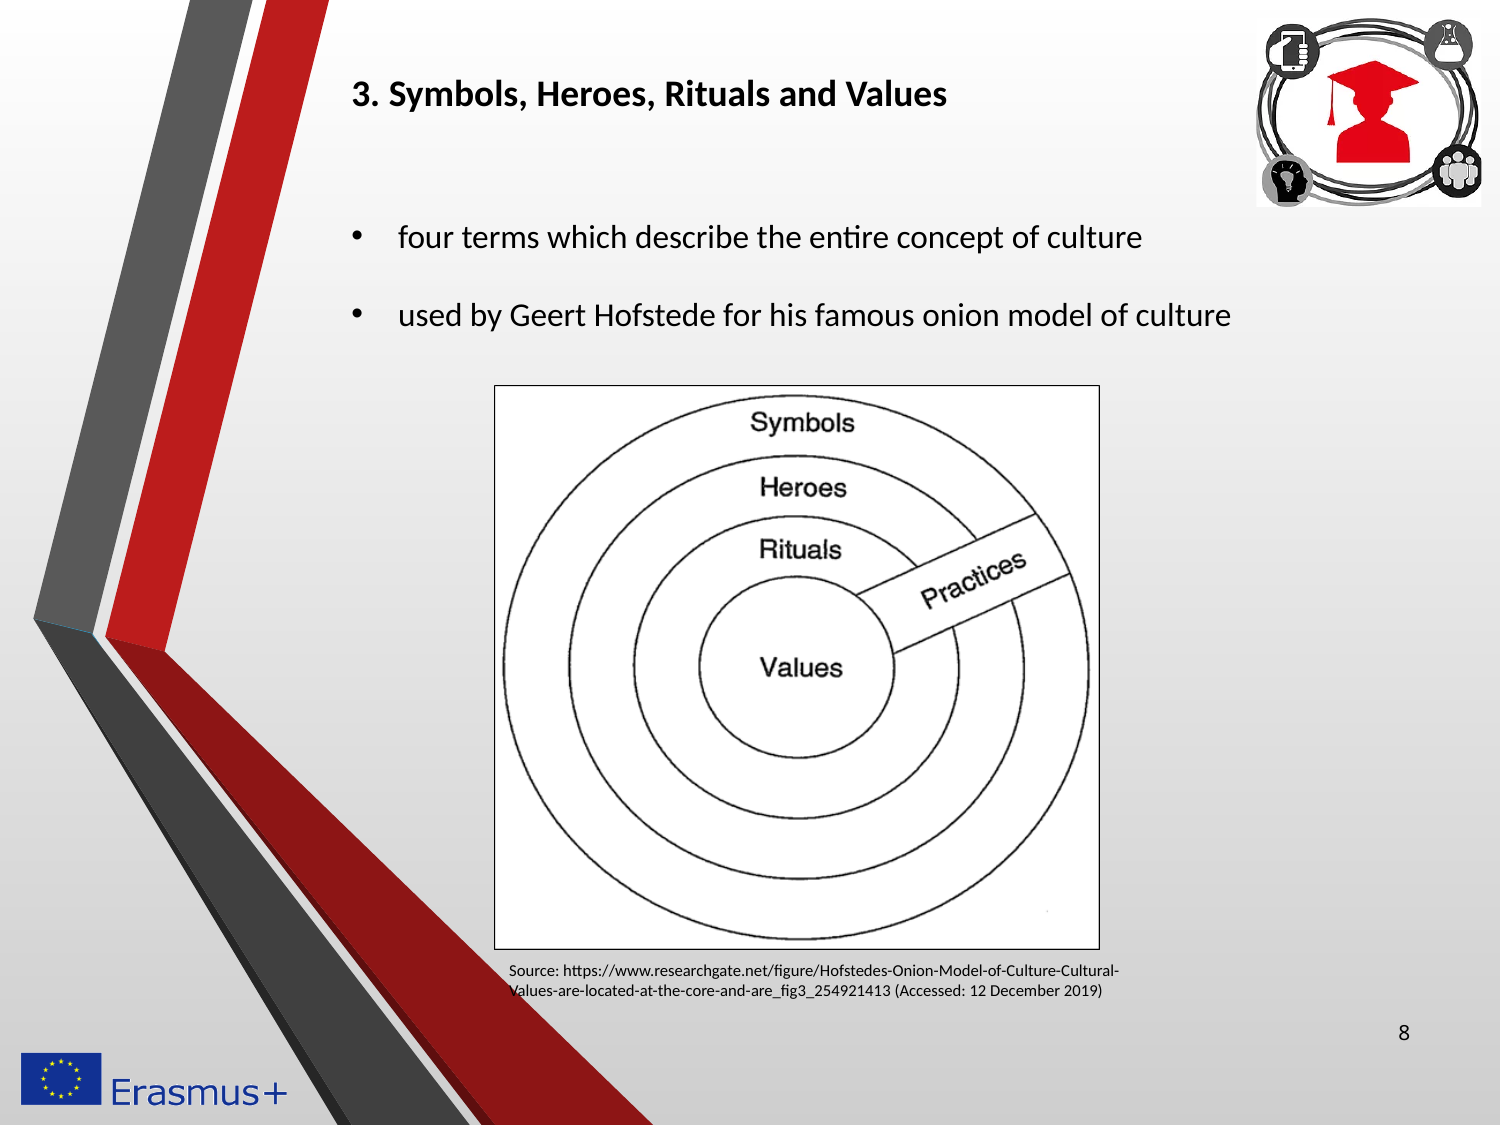

3. Symbols, Heroes, Rituals and Values
four terms which describe the entire concept of culture
used by Geert Hofstede for his famous onion model of culture
Source: https://www.researchgate.net/figure/Hofstedes-Onion-Model-of-Culture-Cultural-Values-are-located-at-the-core-and-are_fig3_254921413 (Accessed: 12 December 2019)